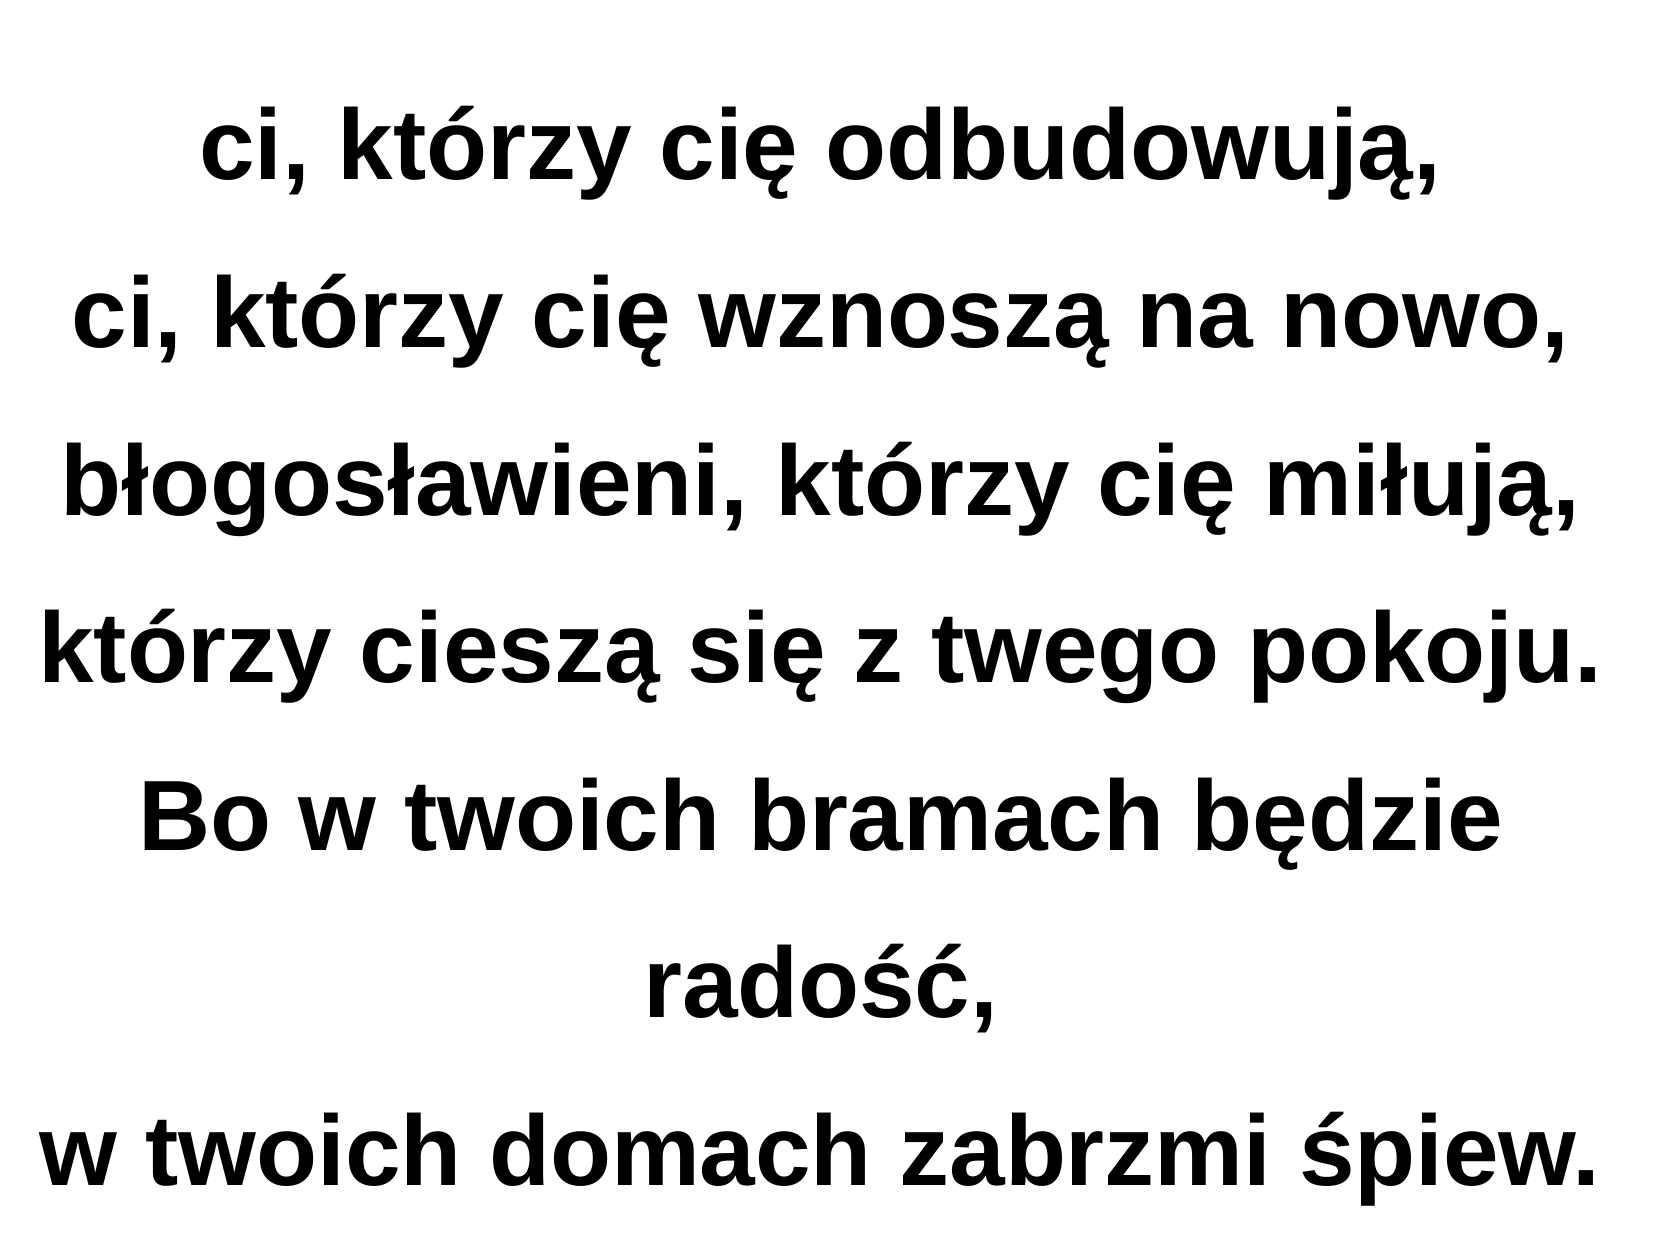

# ci, którzy cię odbudowują,
ci, którzy cię wznoszą na nowo,
błogosławieni, którzy cię miłują,
którzy cieszą się z twego pokoju.
Bo w twoich bramach będzie radość,
w twoich domach zabrzmi śpiew.